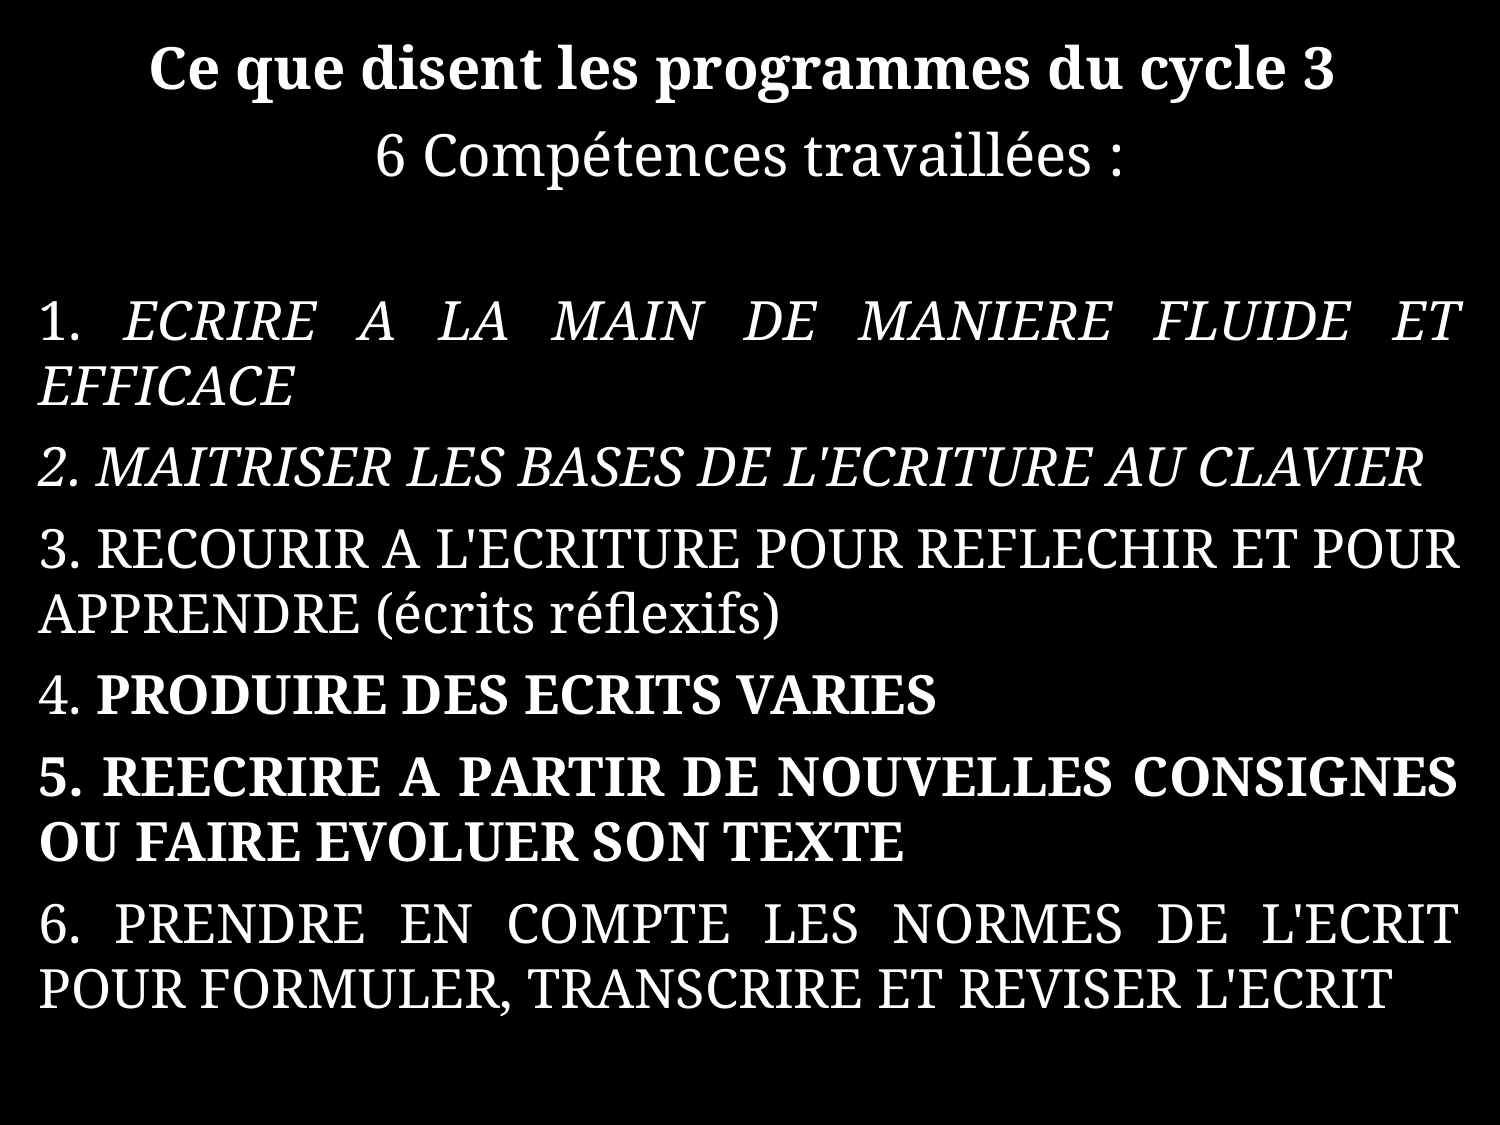

# Ce que disent les programmes du cycle 3
6 Compétences travaillées :
1. ECRIRE A LA MAIN DE MANIERE FLUIDE ET EFFICACE
2. MAITRISER LES BASES DE L'ECRITURE AU CLAVIER
3. RECOURIR A L'ECRITURE POUR REFLECHIR ET POUR APPRENDRE (écrits réflexifs)
4. PRODUIRE DES ECRITS VARIES
5. REECRIRE A PARTIR DE NOUVELLES CONSIGNES OU FAIRE EVOLUER SON TEXTE
6. PRENDRE EN COMPTE LES NORMES DE L'ECRIT POUR FORMULER, TRANSCRIRE ET REVISER L'ECRIT